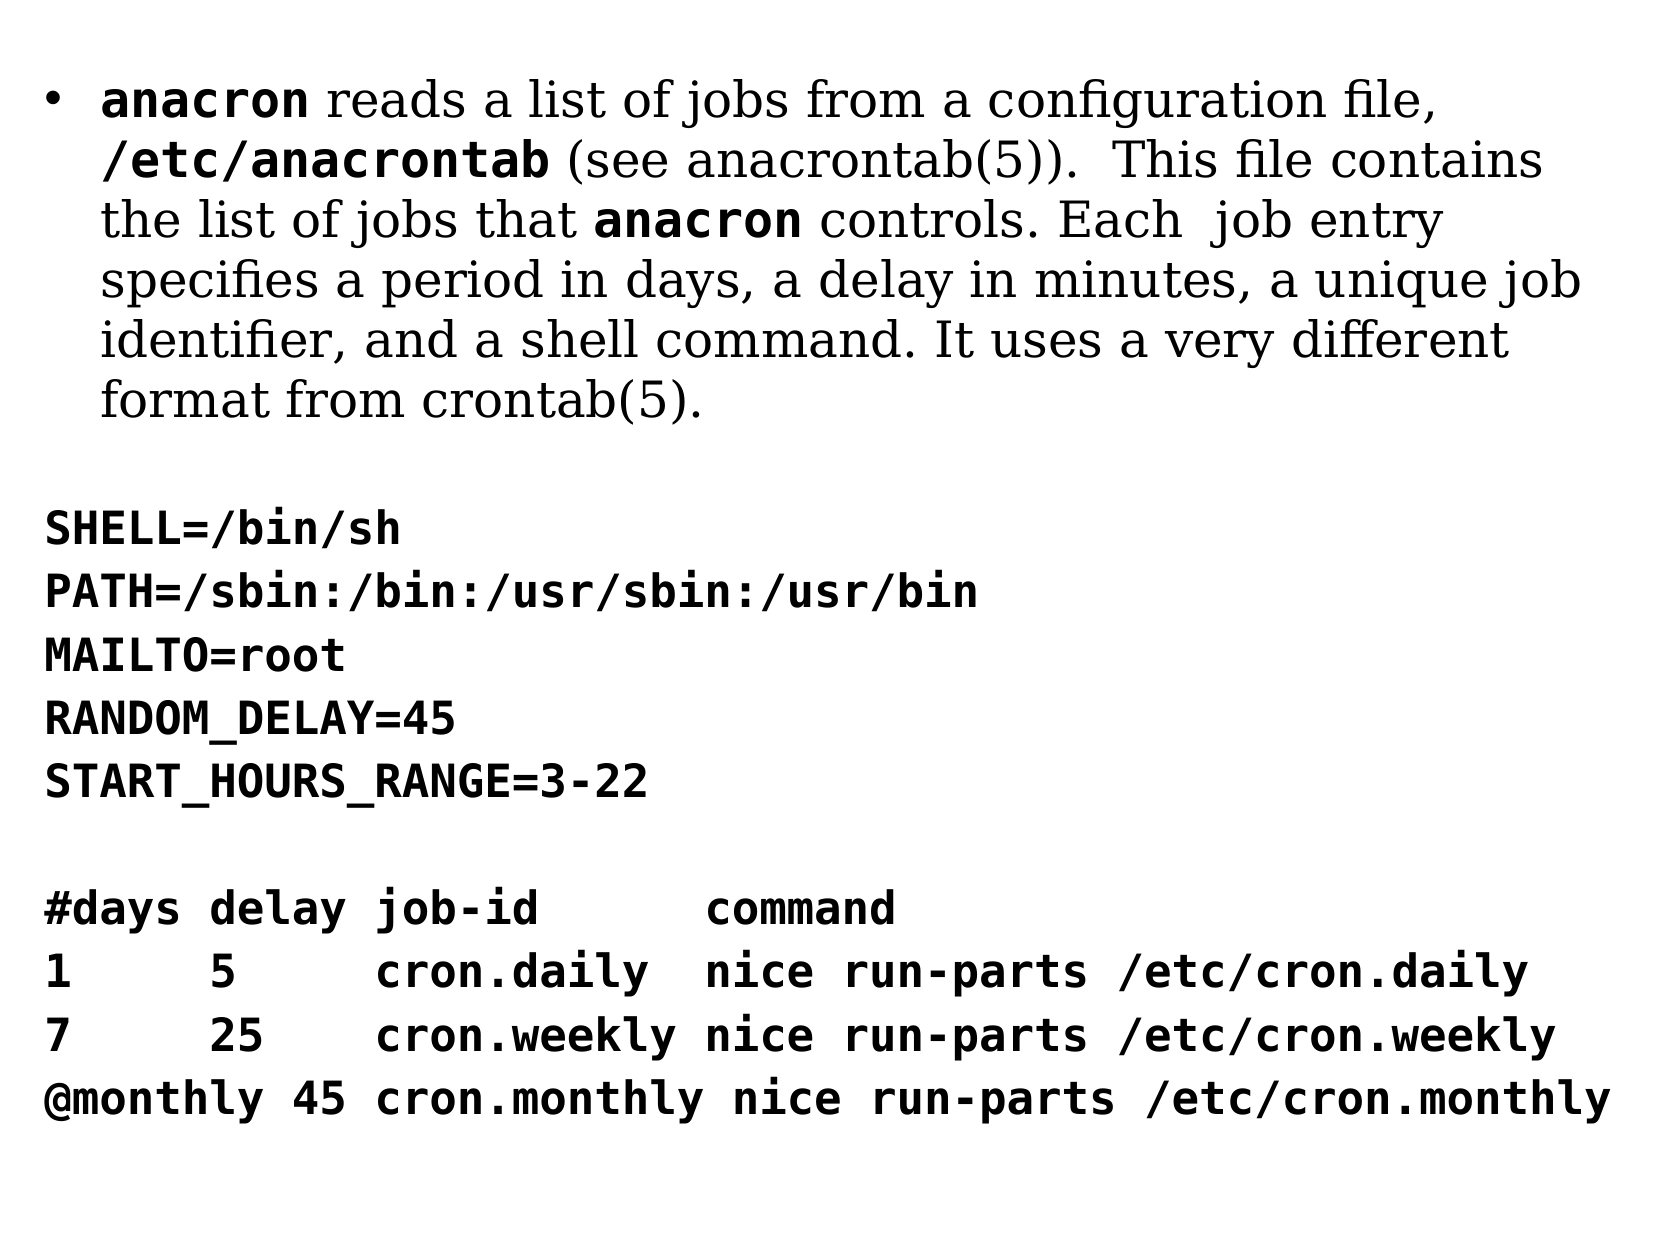

# anacron reads a list of jobs from a configuration file, /etc/anacrontab (see anacrontab(5)). This file contains the list of jobs that anacron controls. Each job entry specifies a period in days, a delay in minutes, a unique job identifier, and a shell command. It uses a very different format from crontab(5).
SHELL=/bin/sh
PATH=/sbin:/bin:/usr/sbin:/usr/bin
MAILTO=root
RANDOM_DELAY=45
START_HOURS_RANGE=3-22
#days delay job-id command
1 5 cron.daily nice run-parts /etc/cron.daily
7 25 cron.weekly nice run-parts /etc/cron.weekly
@monthly 45 cron.monthly nice run-parts /etc/cron.monthly